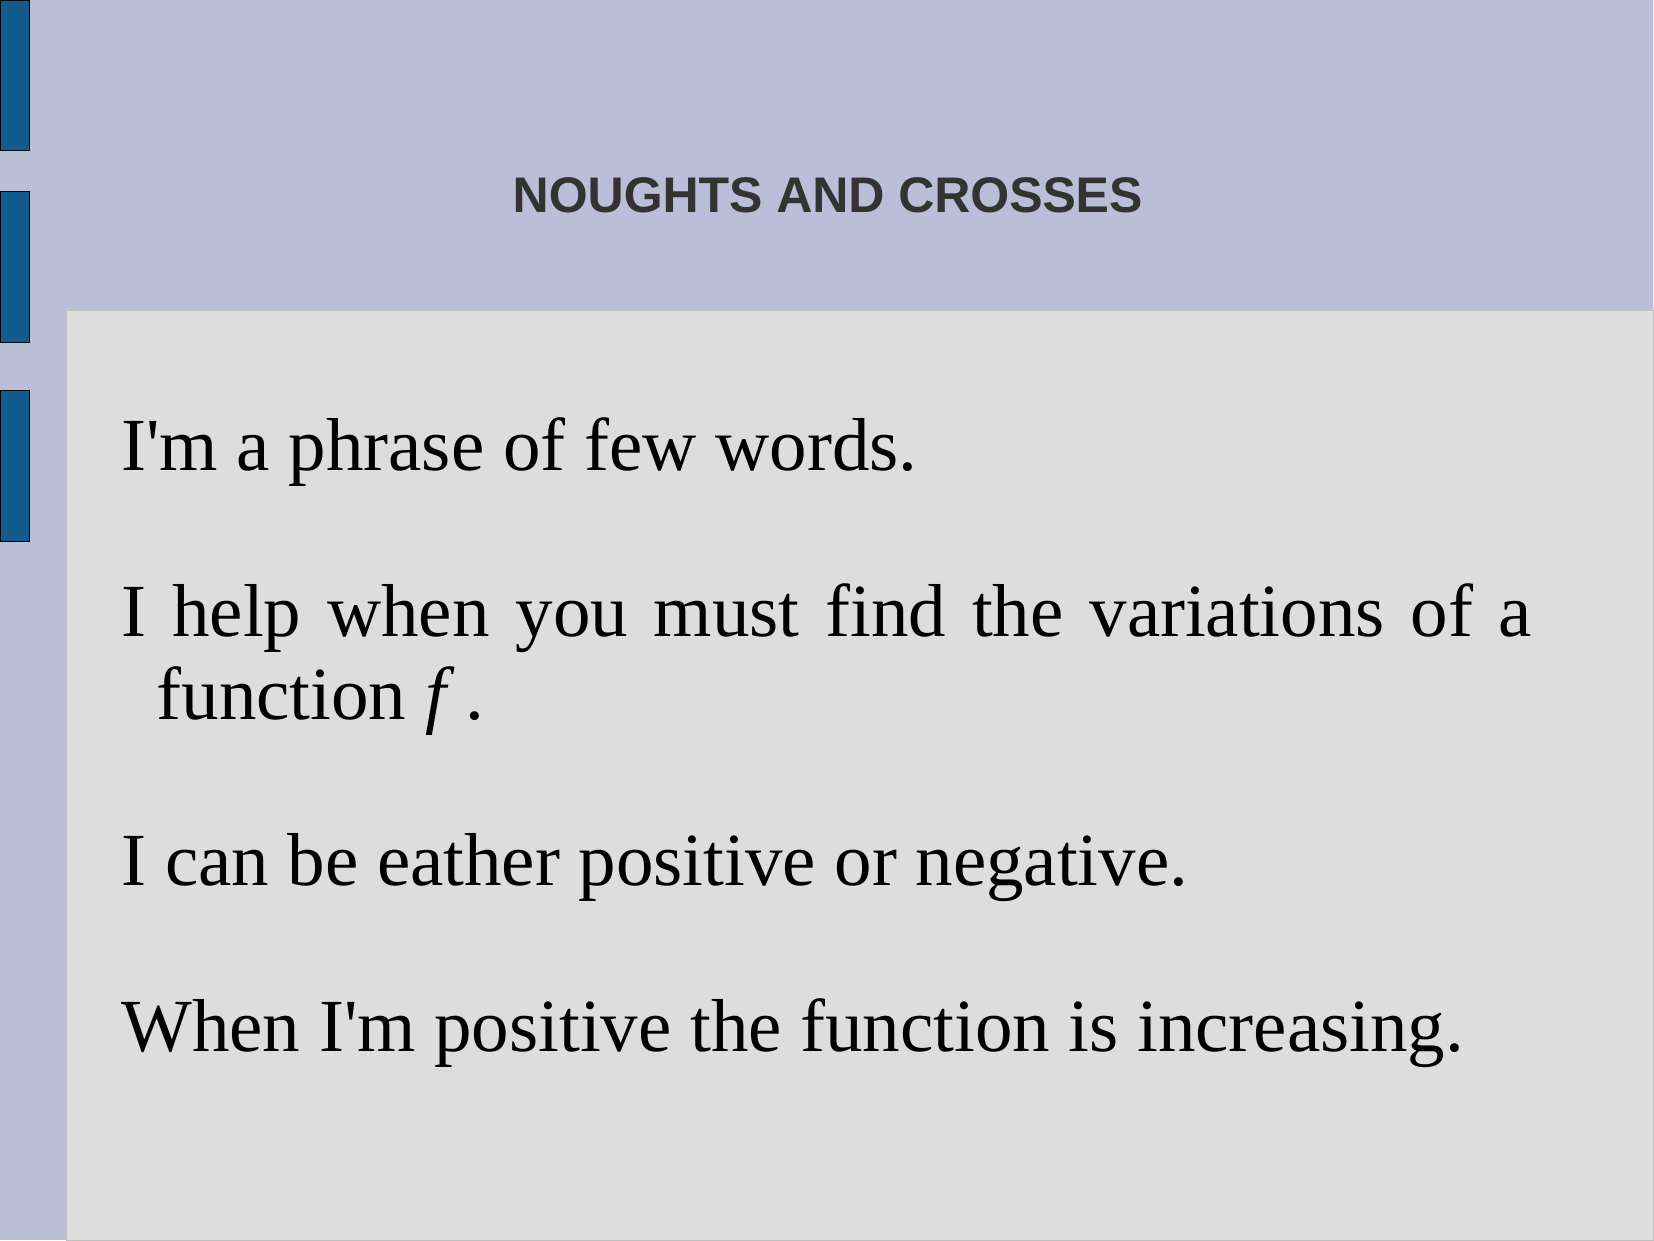

# NOUGHTS AND CROSSES
I'm a phrase of few words.
I help when you must find the variations of a function f .
I can be eather positive or negative.
When I'm positive the function is increasing.